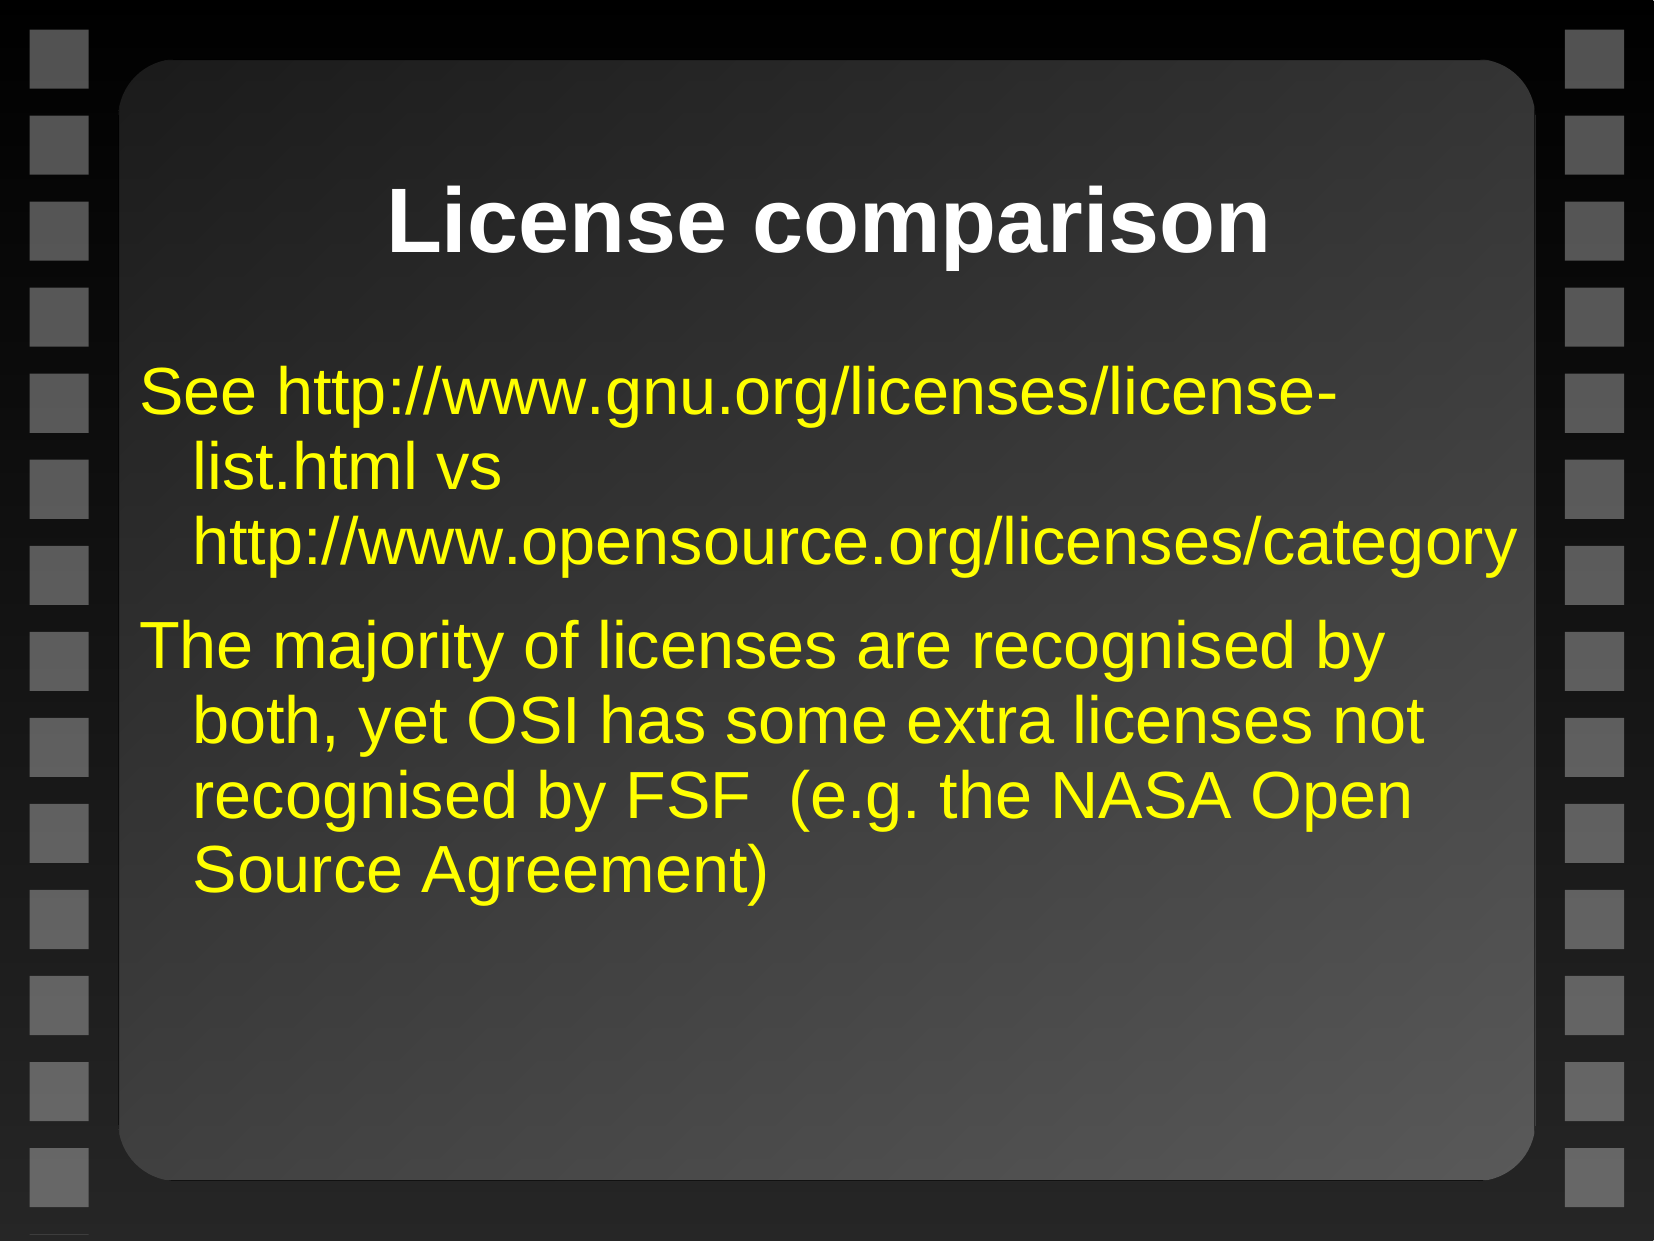

# License comparison
See http://www.gnu.org/licenses/license-list.html vs http://www.opensource.org/licenses/category
The majority of licenses are recognised by both, yet OSI has some extra licenses not recognised by FSF (e.g. the NASA Open Source Agreement)